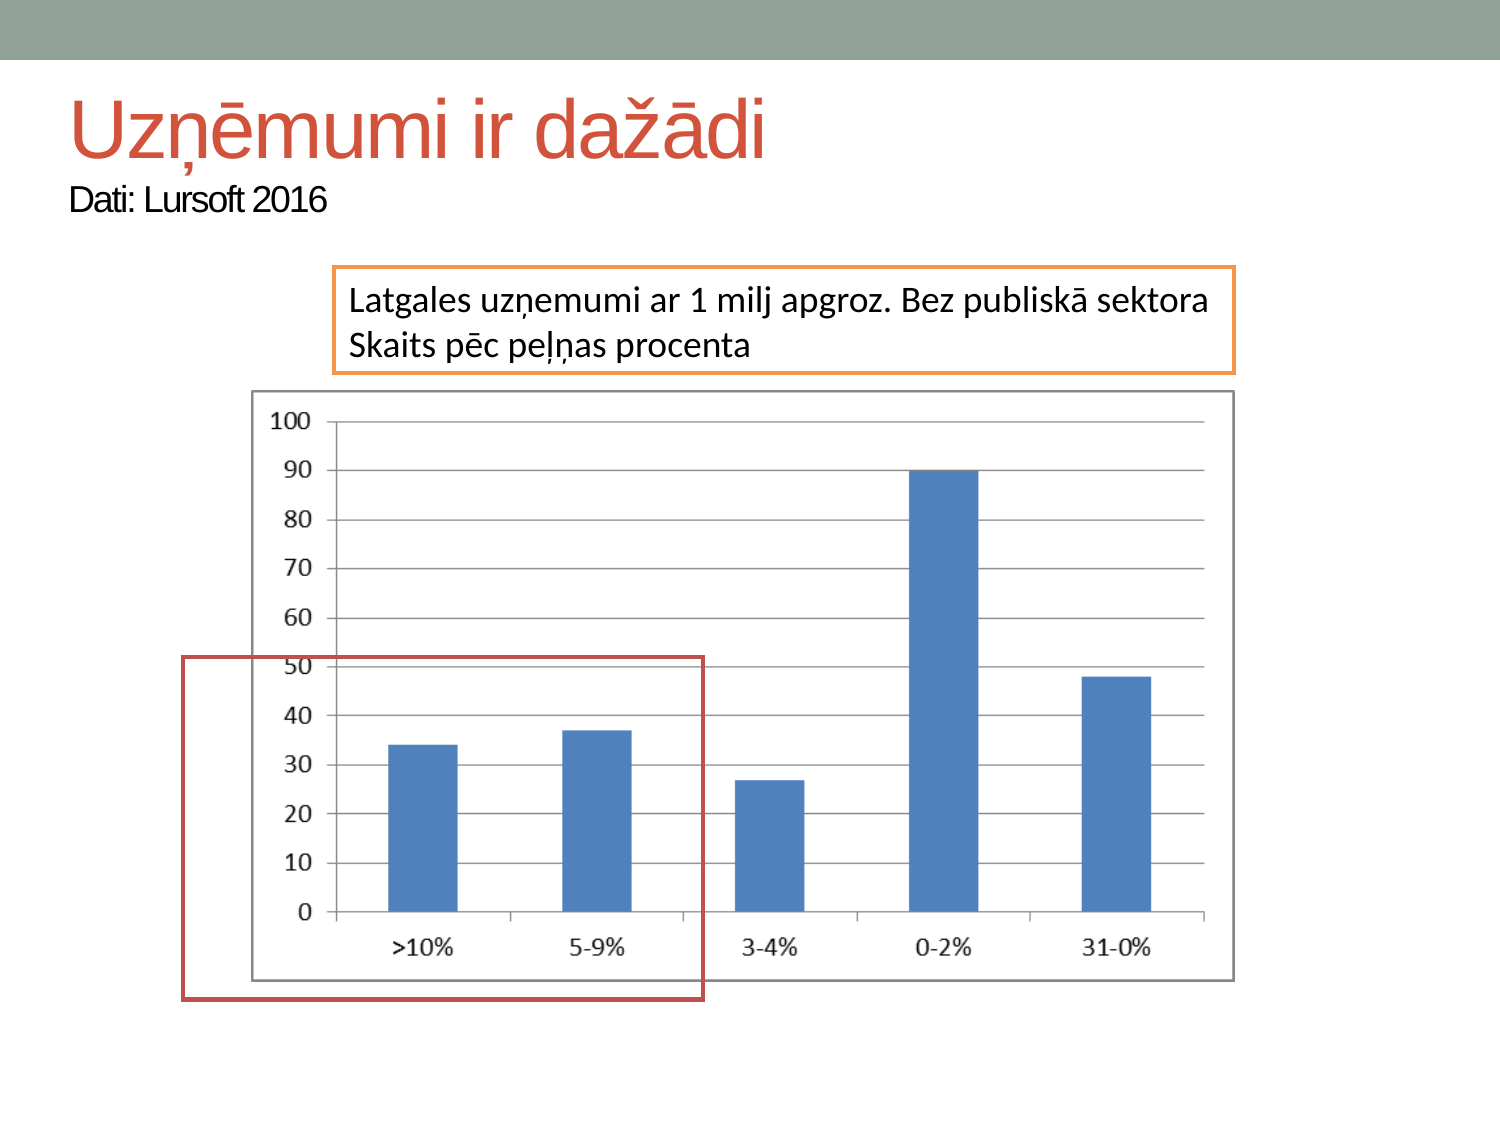

# Uzņēmumi ir dažādi Dati: Lursoft 2016
Latgales uzņemumi ar 1 milj apgroz. Bez publiskā sektora
Skaits pēc peļņas procenta